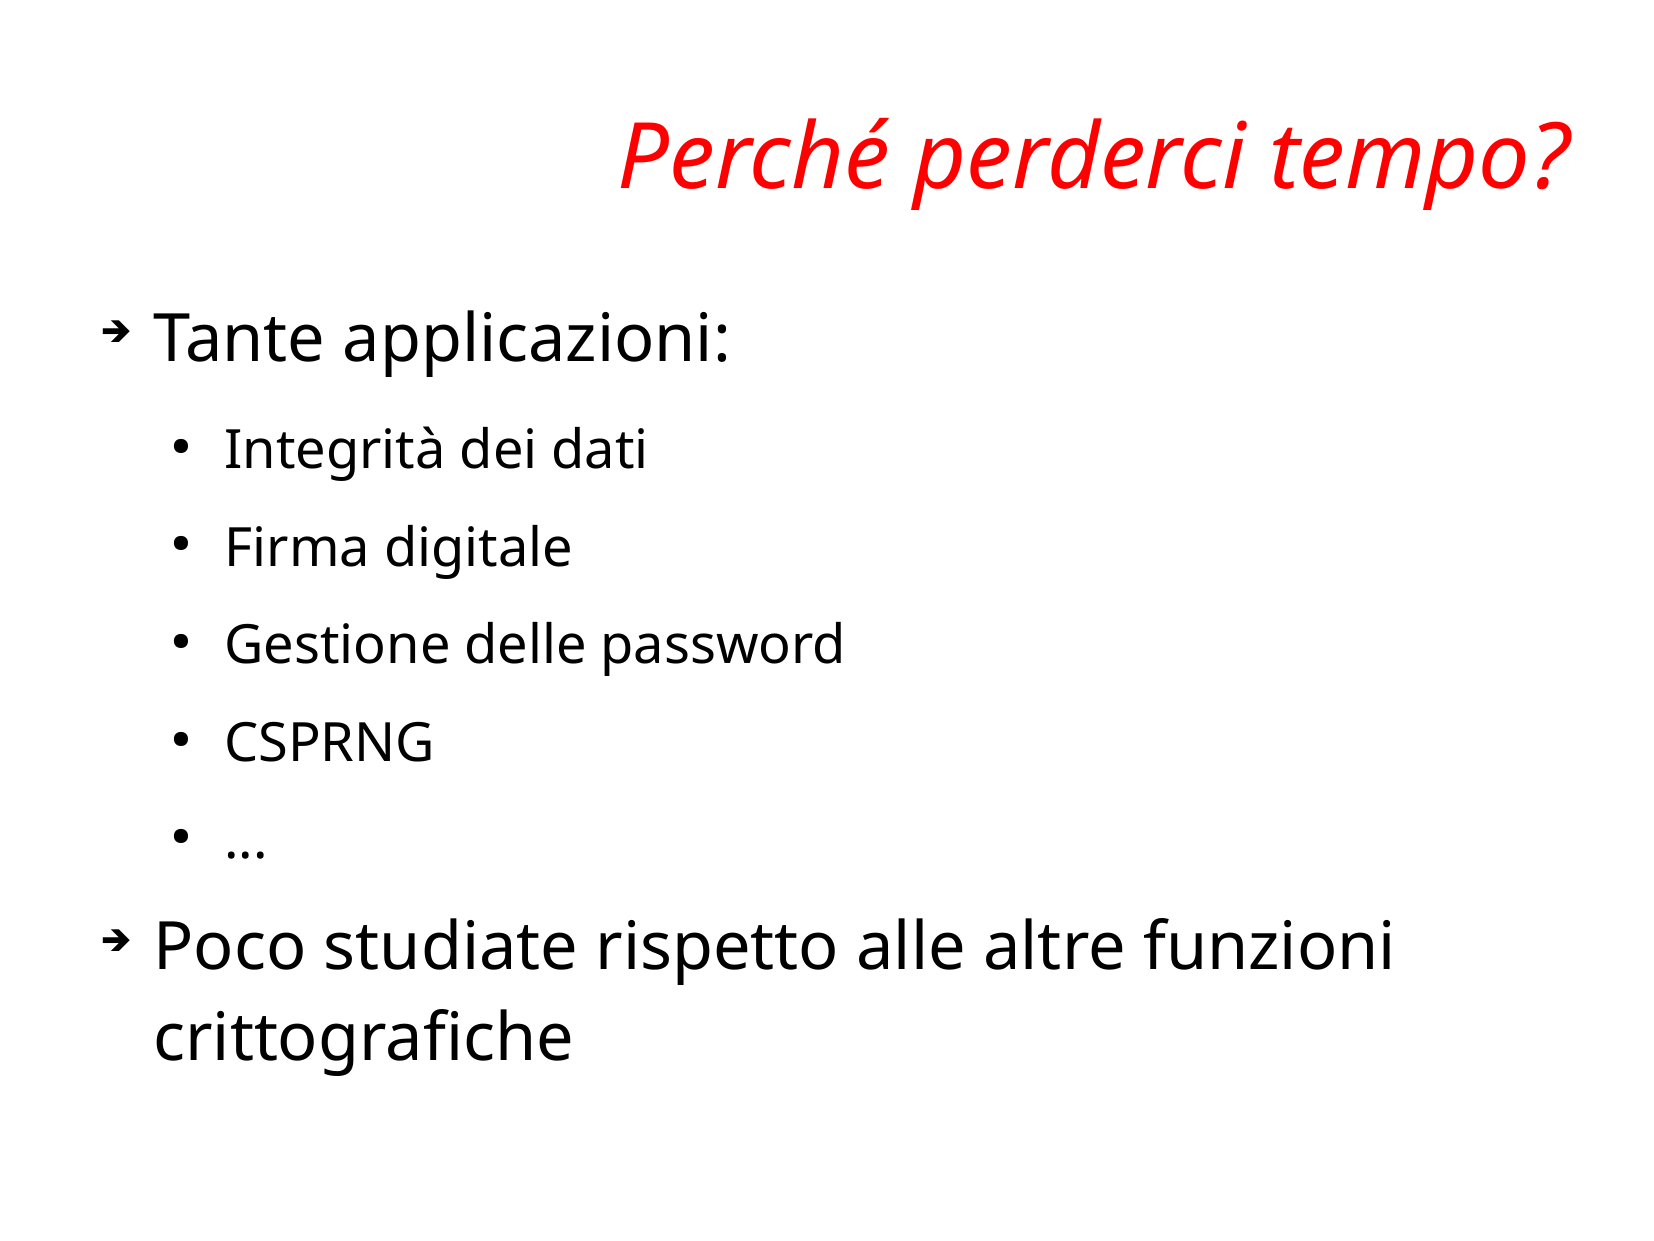

# Perché perderci tempo?
Tante applicazioni:
Integrità dei dati
Firma digitale
Gestione delle password
CSPRNG
...
Poco studiate rispetto alle altre funzioni crittografiche